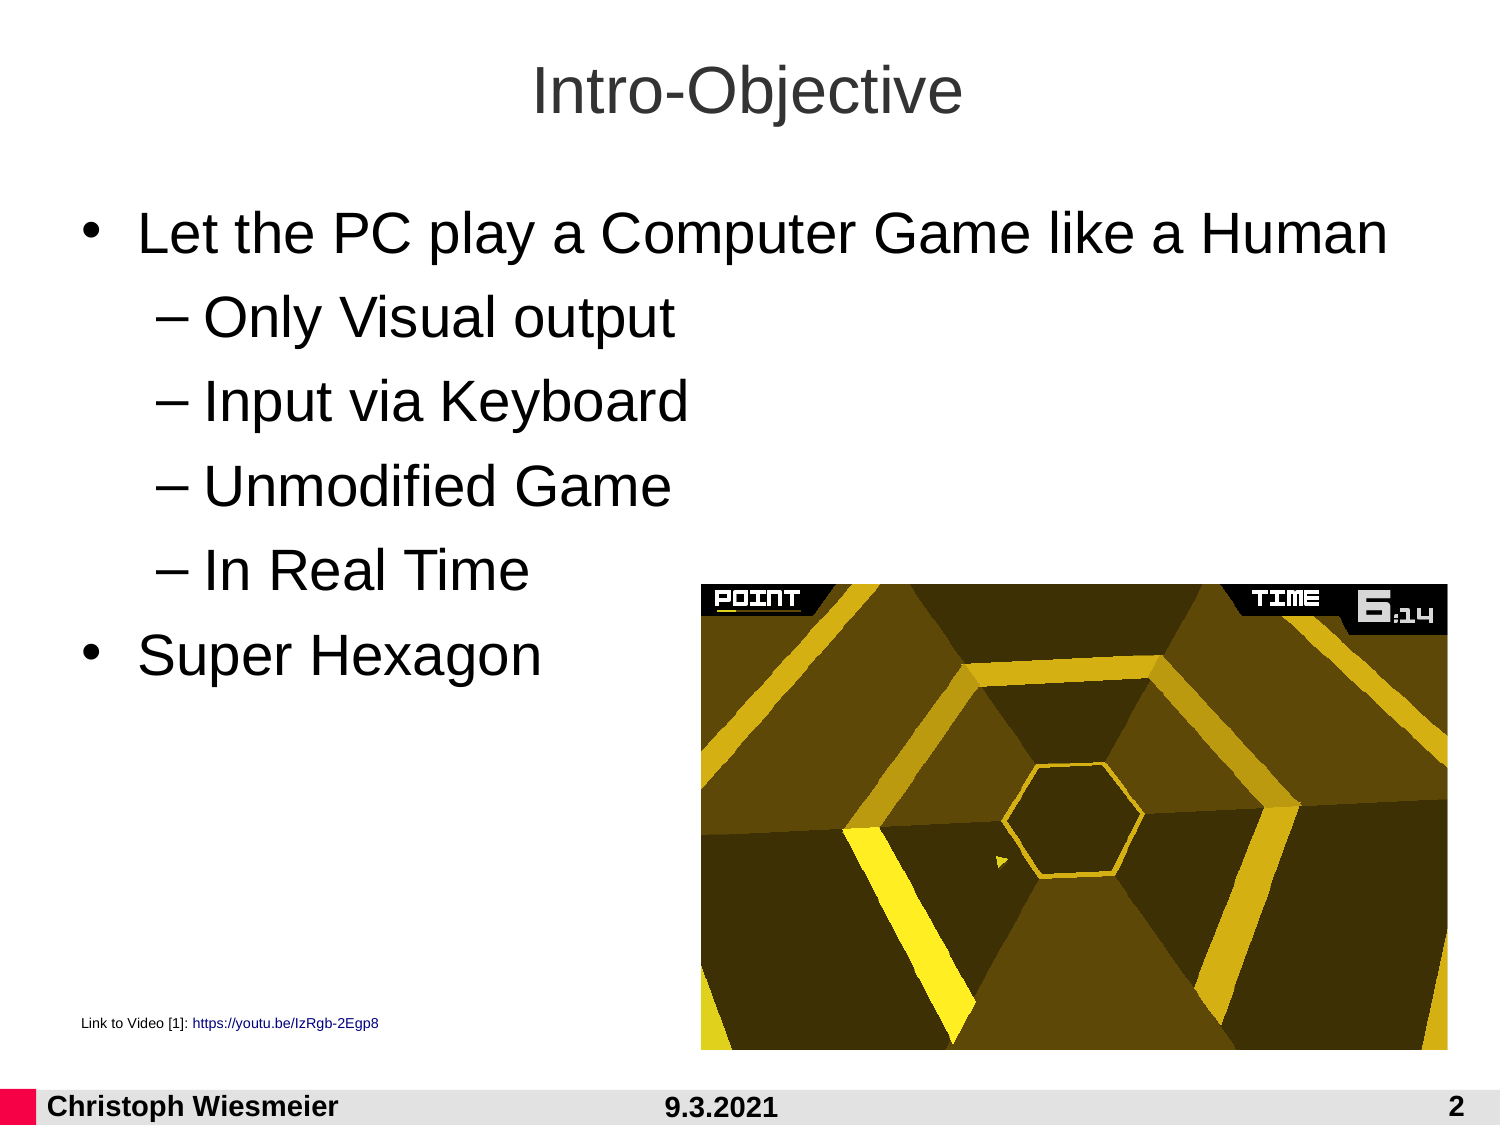

# Intro-Objective
Let the PC play a Computer Game like a Human
Only Visual output
Input via Keyboard
Unmodified Game
In Real Time
Super Hexagon
Link to Video [1]: https://youtu.be/IzRgb-2Egp8